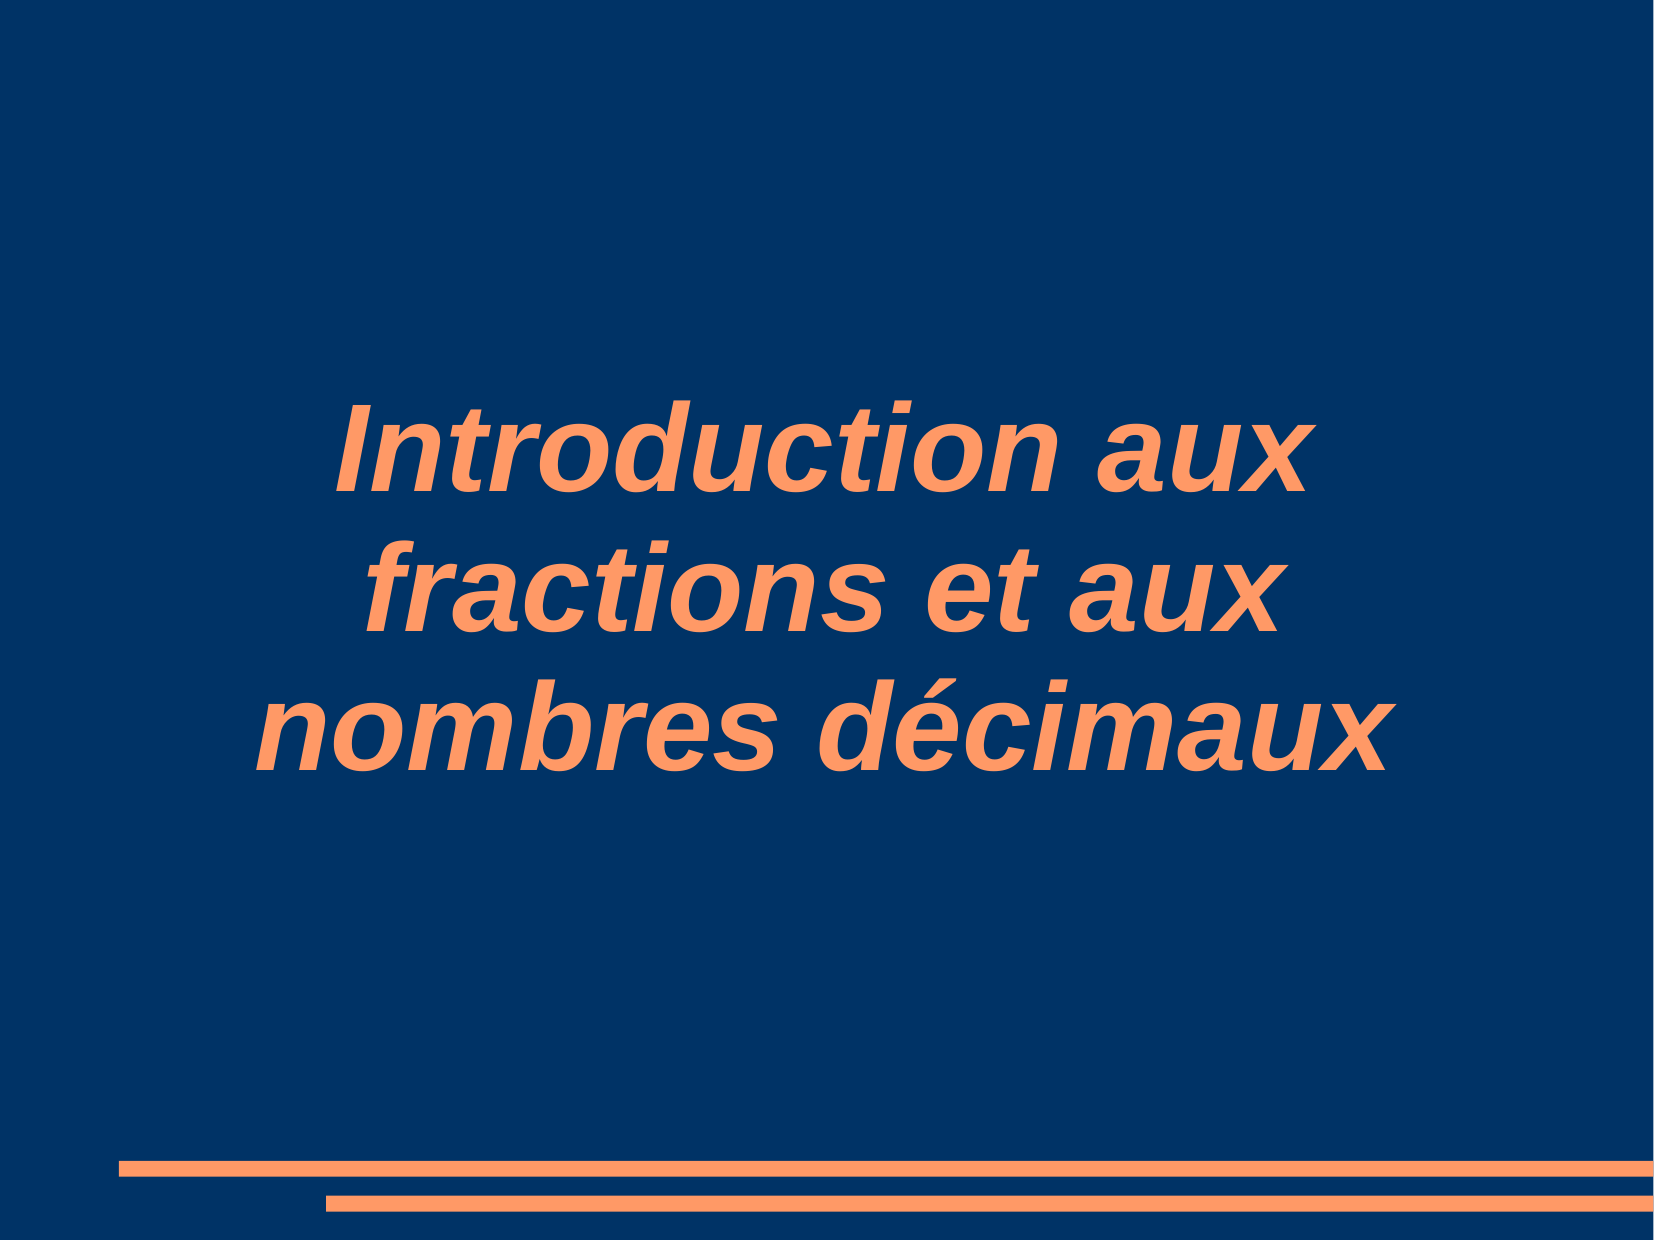

# Introduction aux fractions et aux nombres décimaux